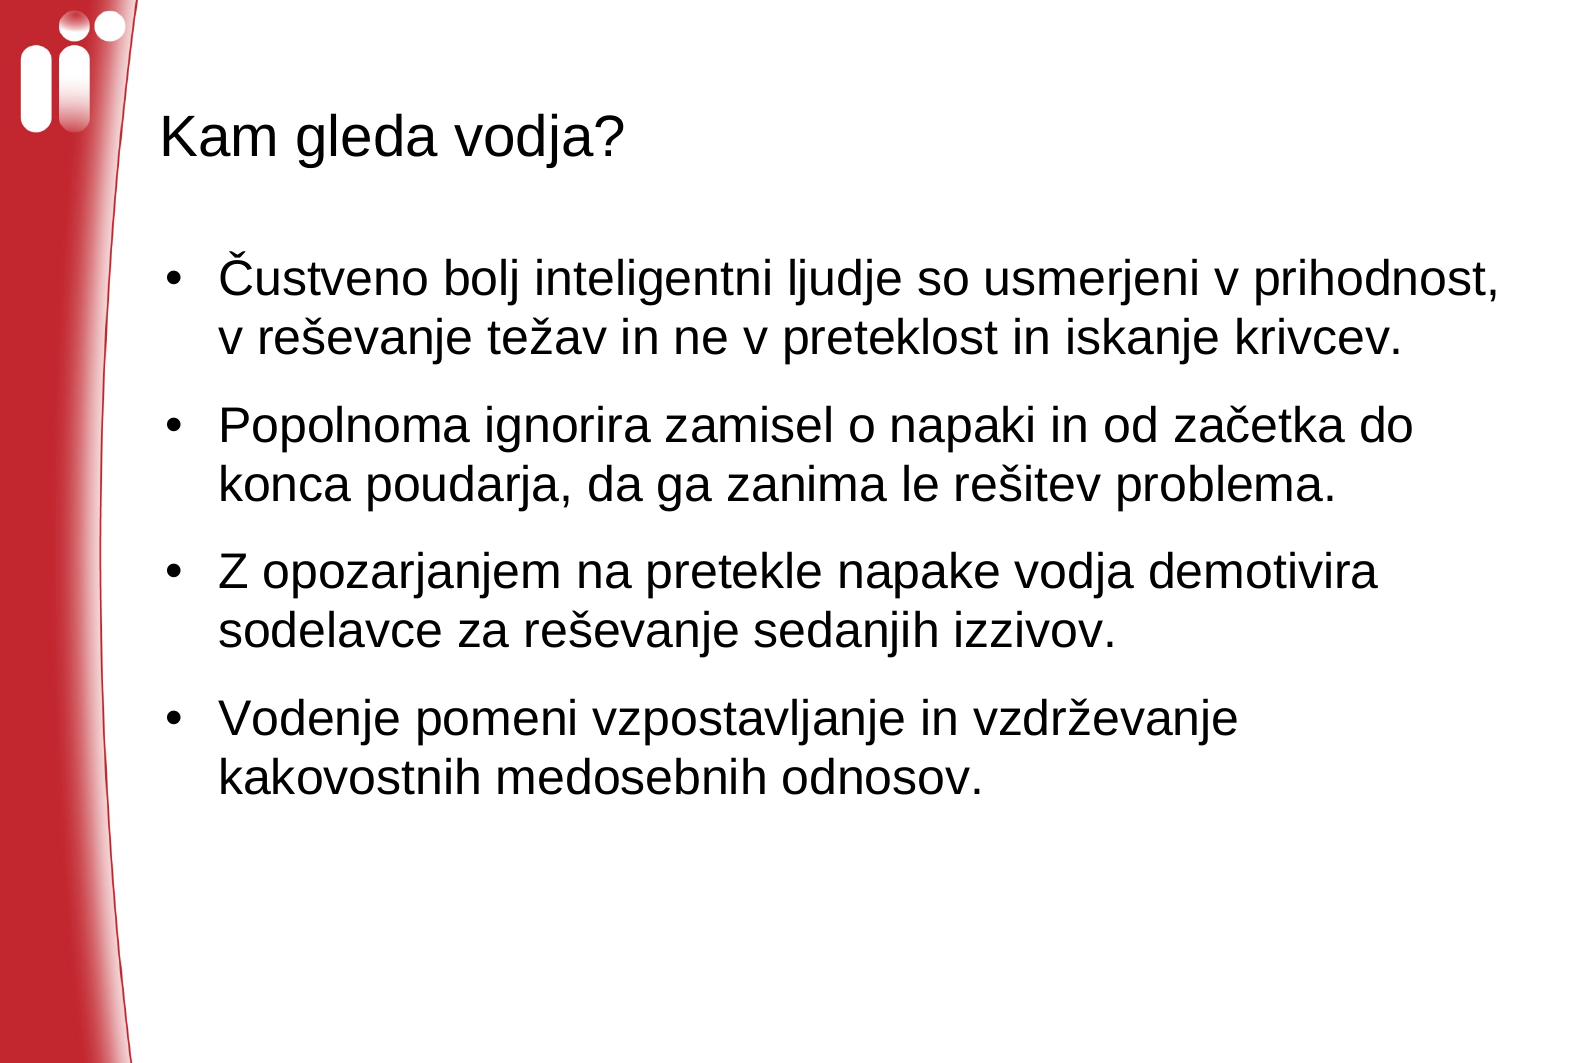

# Kam gleda vodja?
Čustveno bolj inteligentni ljudje so usmerjeni v prihodnost, v reševanje težav in ne v preteklost in iskanje krivcev.
Popolnoma ignorira zamisel o napaki in od začetka do konca poudarja, da ga zanima le rešitev problema.
Z opozarjanjem na pretekle napake vodja demotivira sodelavce za reševanje sedanjih izzivov.
Vodenje pomeni vzpostavljanje in vzdrževanje kakovostnih medosebnih odnosov.